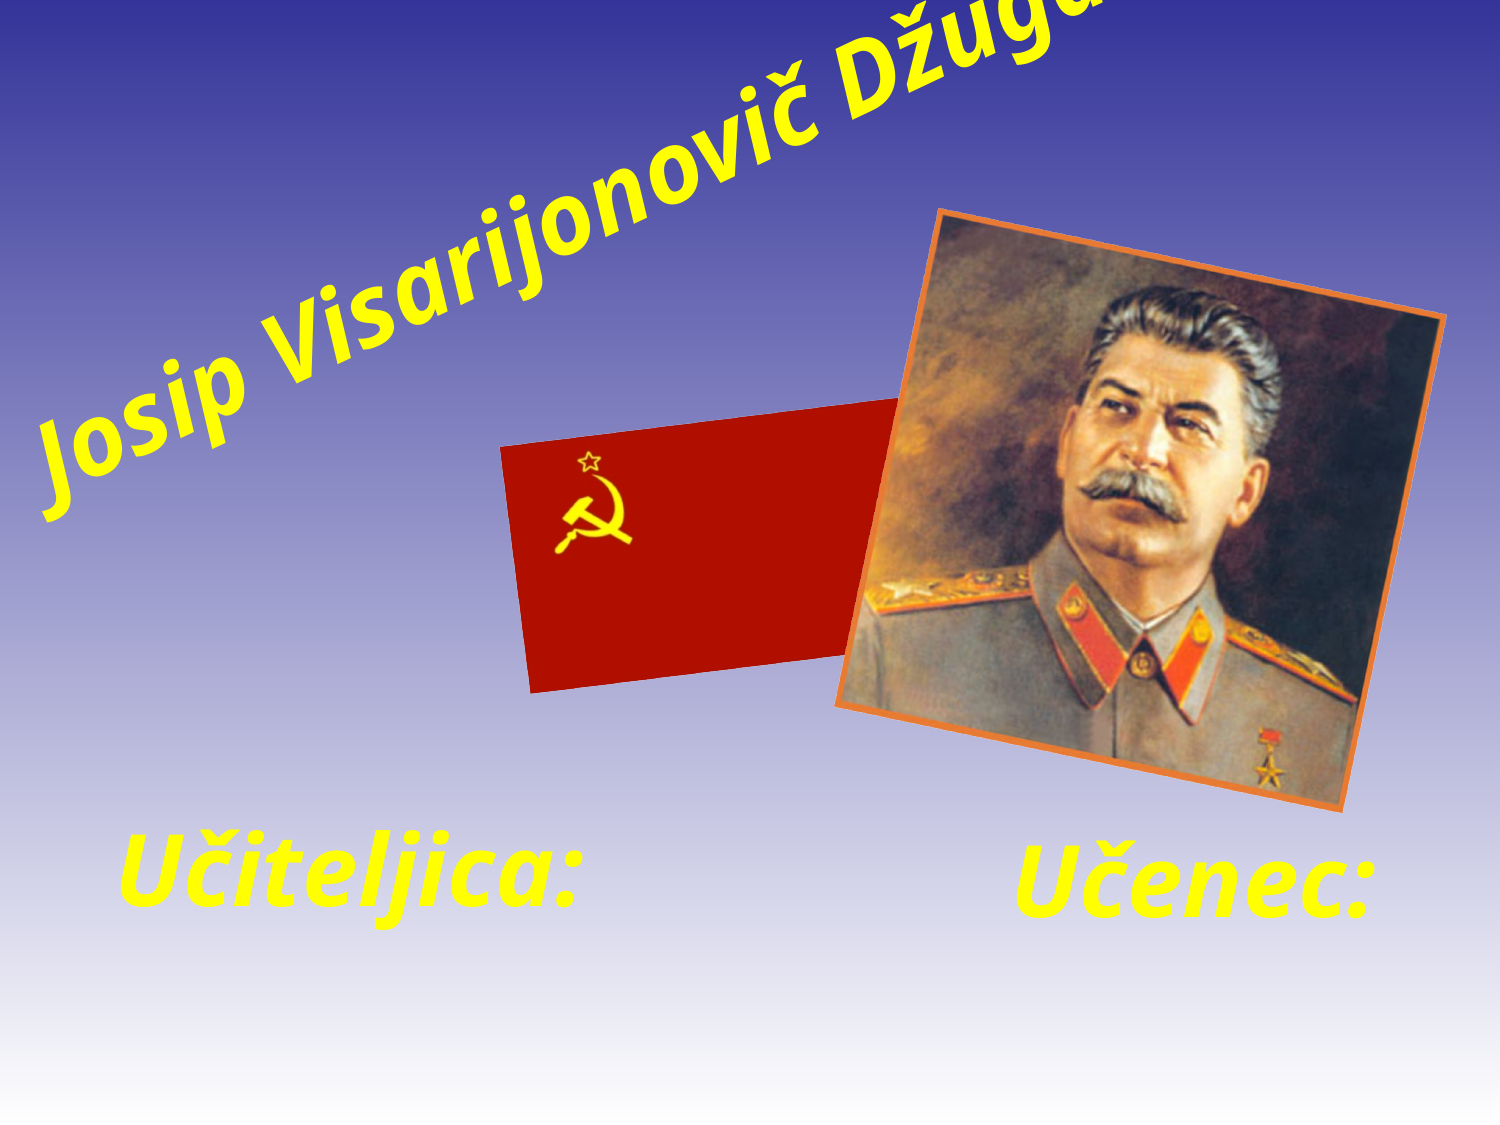

Josip Visarijonovič Džugašvili - Stalin
Učiteljica:
Učenec: